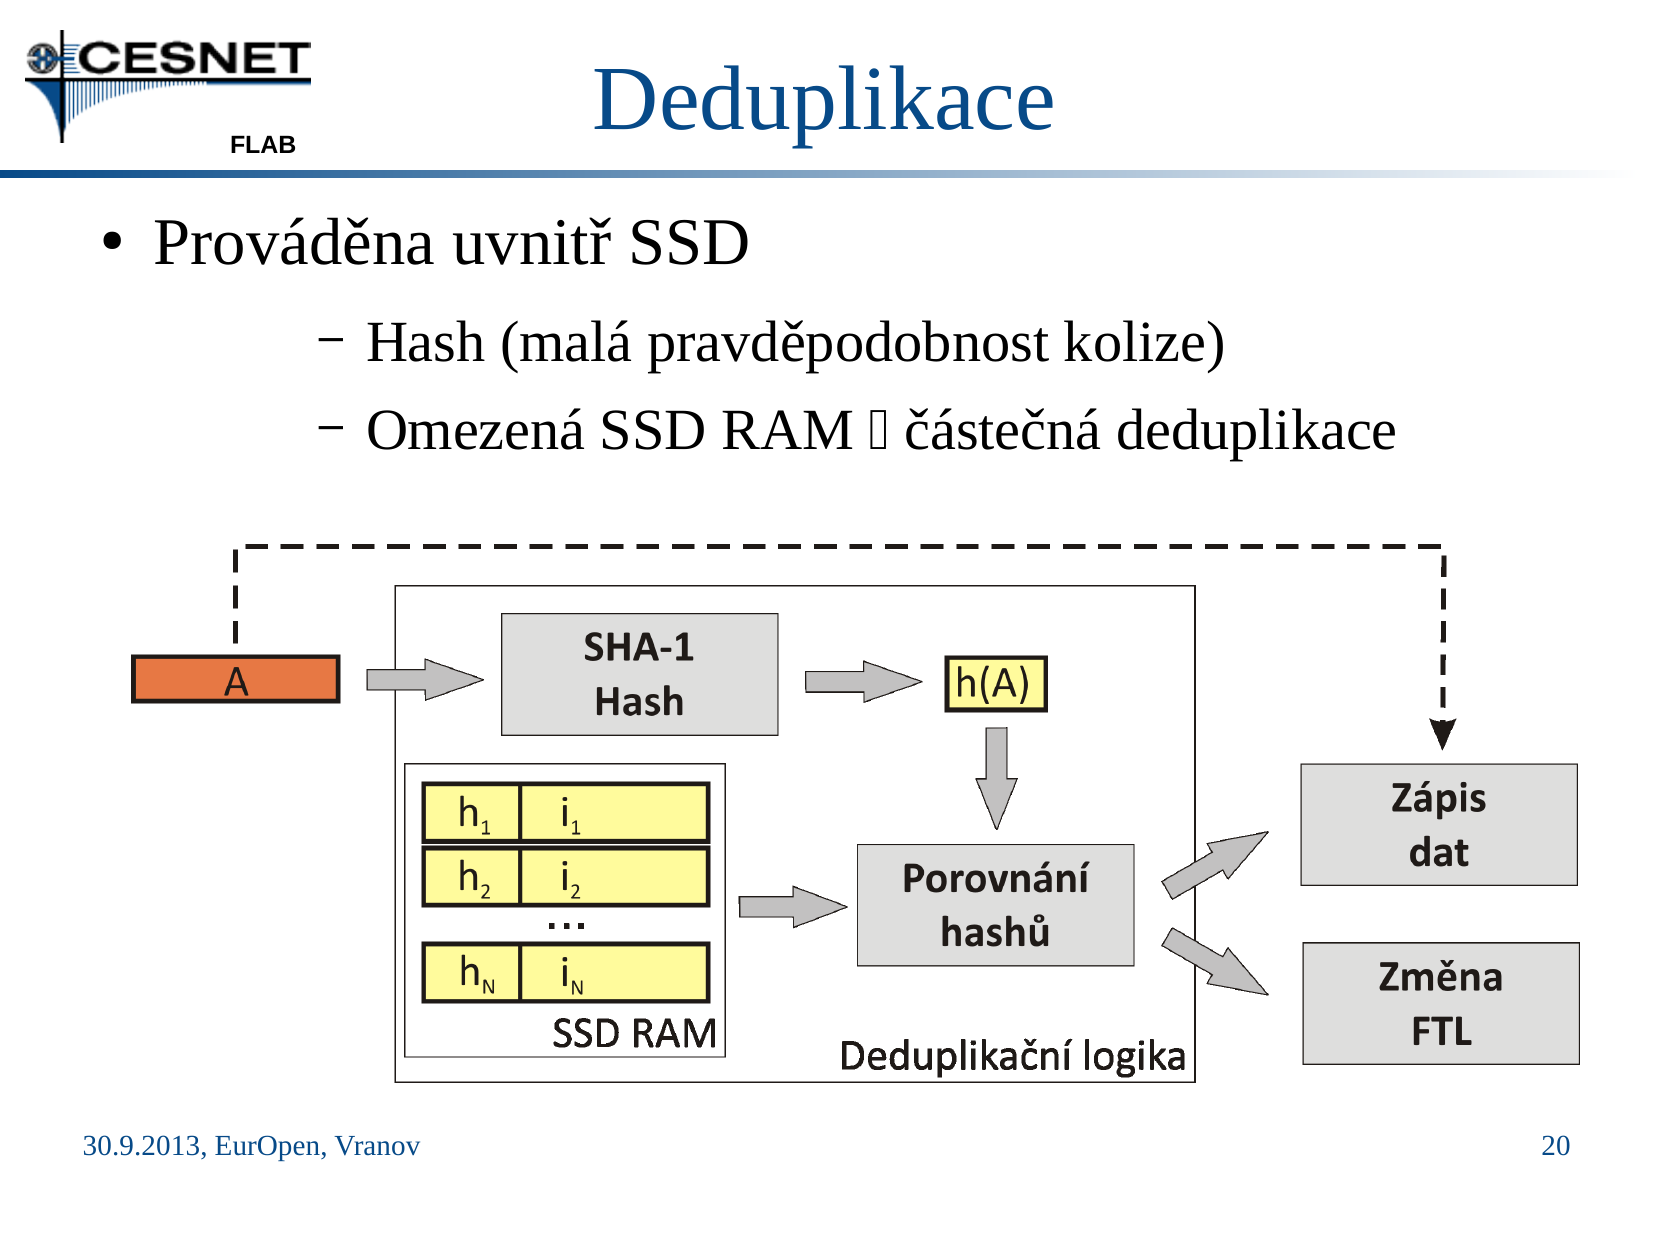

# Deduplikace
Prováděna uvnitř SSD
Hash (malá pravděpodobnost kolize)
Omezená SSD RAM " částečná deduplikace
30.9.2013, EurOpen, Vranov
20